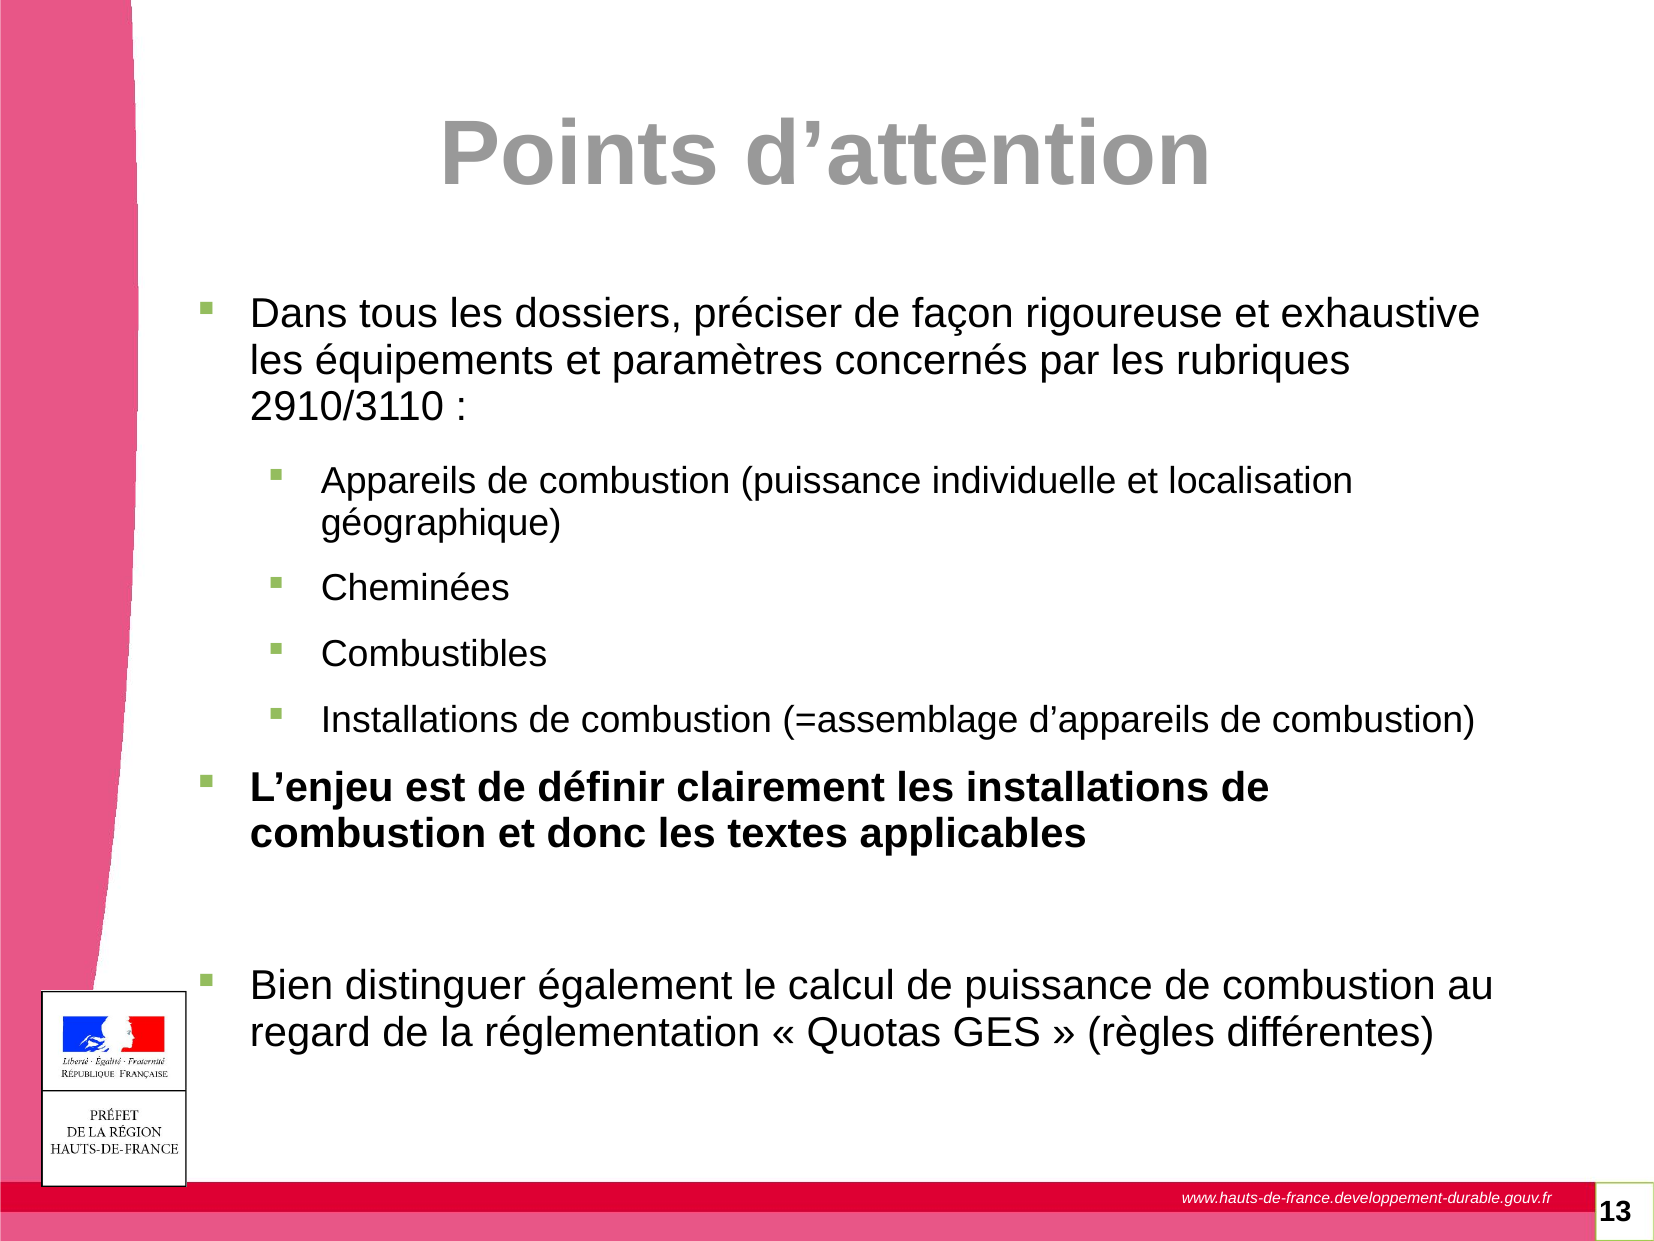

# Points d’attention
Dans tous les dossiers, préciser de façon rigoureuse et exhaustive les équipements et paramètres concernés par les rubriques 2910/3110 :
Appareils de combustion (puissance individuelle et localisation géographique)
Cheminées
Combustibles
Installations de combustion (=assemblage d’appareils de combustion)
L’enjeu est de définir clairement les installations de combustion et donc les textes applicables
Bien distinguer également le calcul de puissance de combustion au regard de la réglementation « Quotas GES » (règles différentes)
13